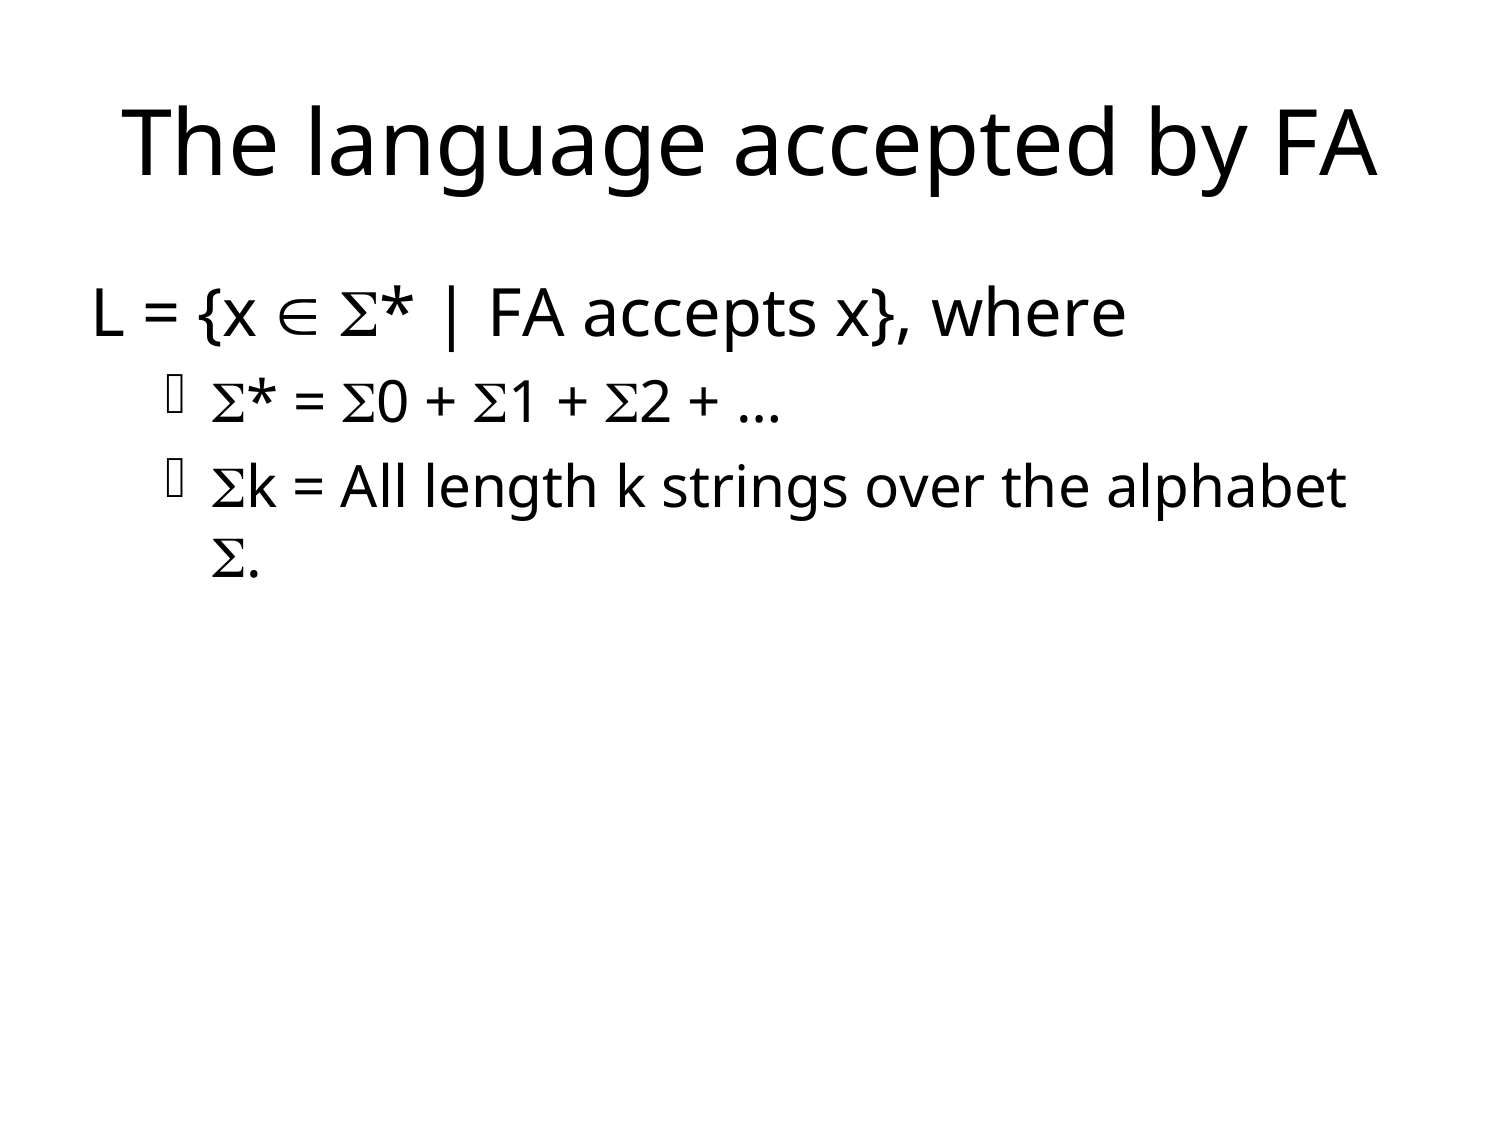

# The language accepted by FA
L = {x  * | FA accepts x}, where
* = 0 + 1 + 2 + …
k = All length k strings over the alphabet .